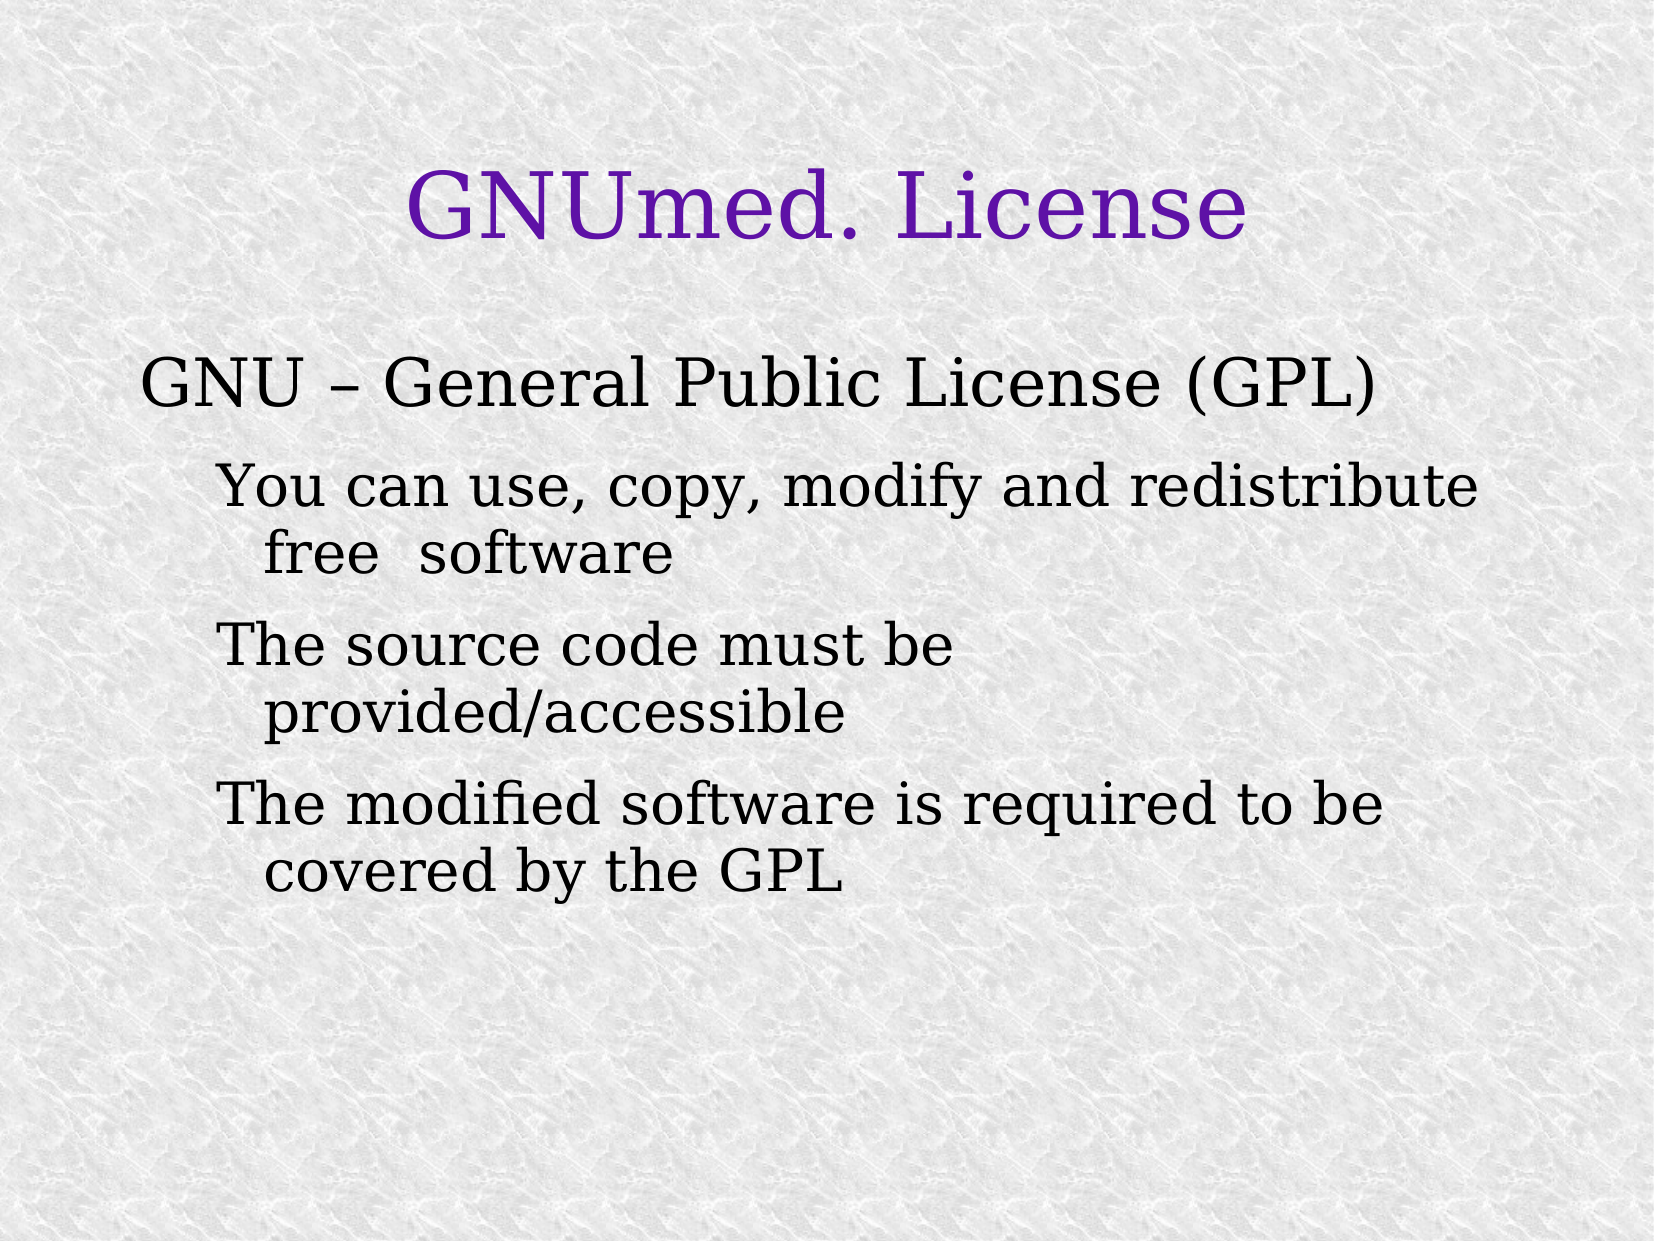

# GNUmed. License
GNU – General Public License (GPL)
You can use, copy, modify and redistribute free software
The source code must be provided/accessible
The modified software is required to be covered by the GPL